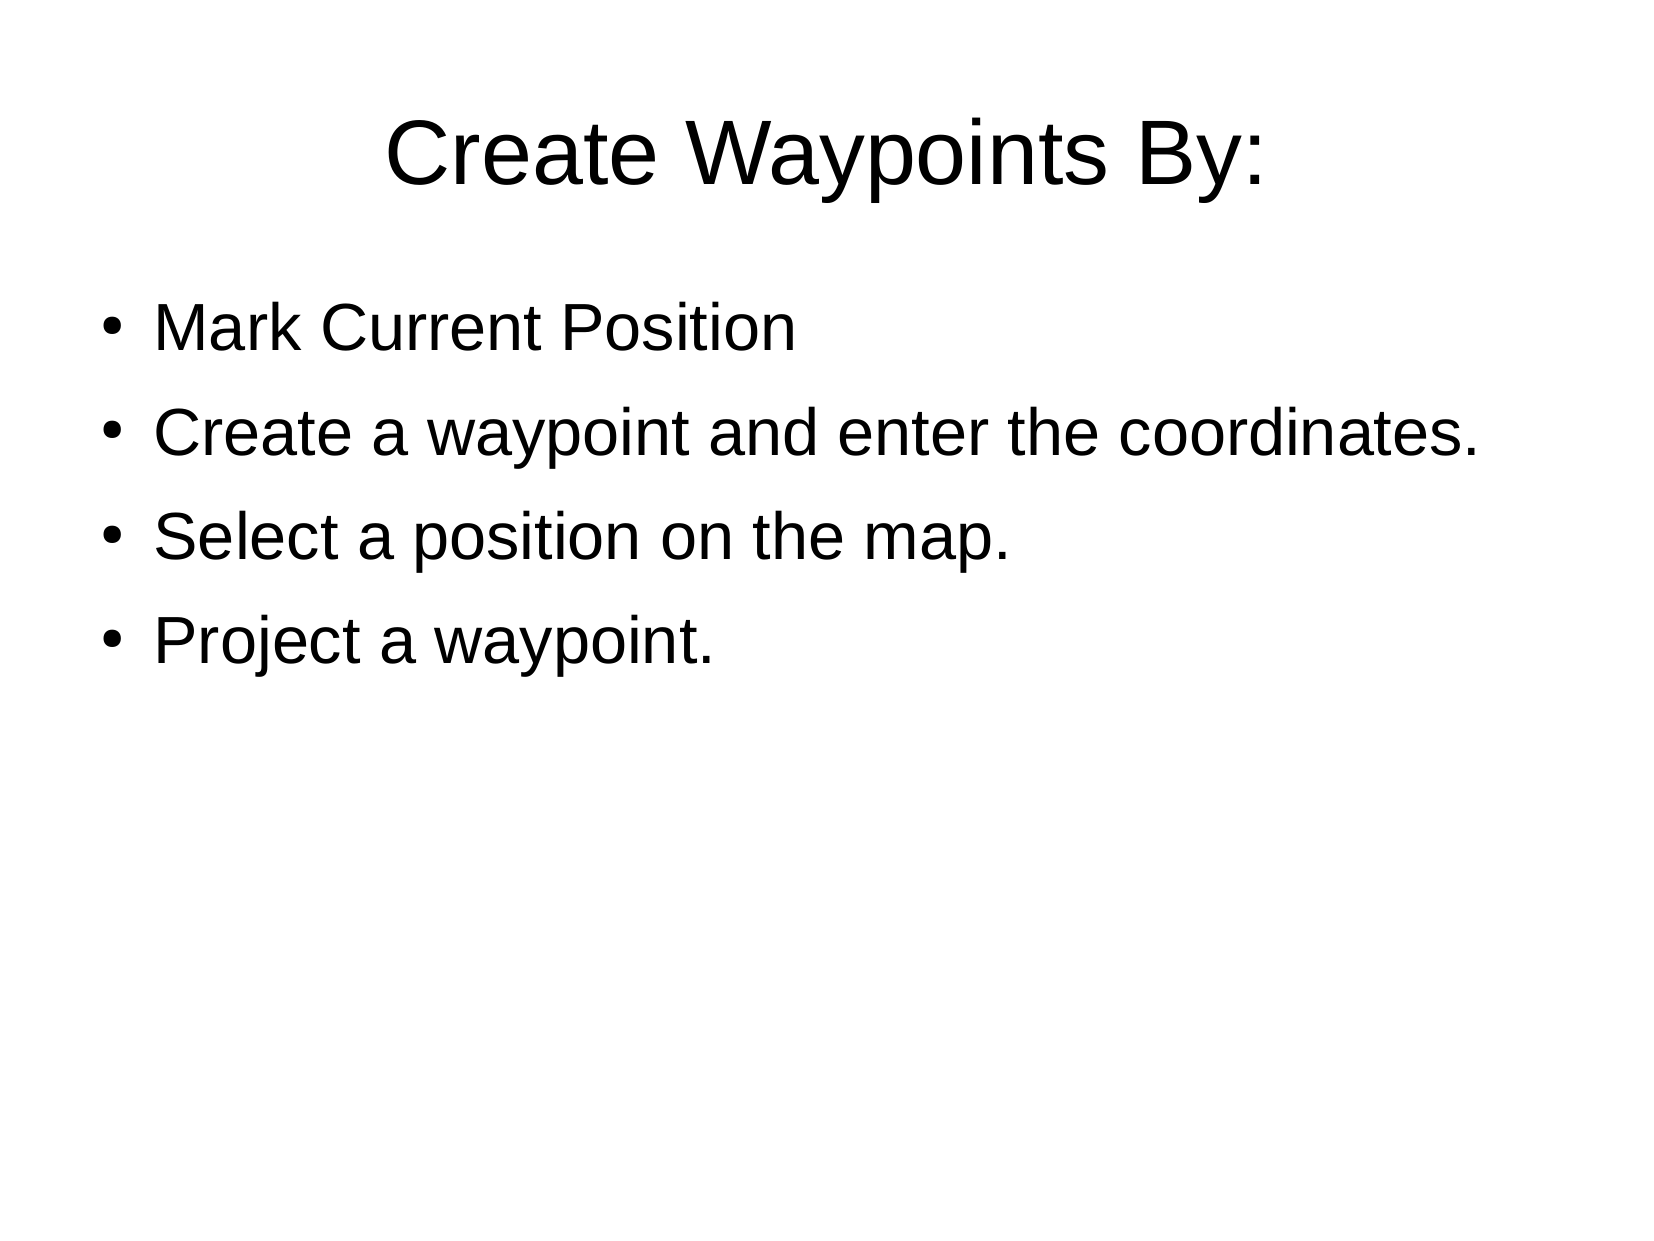

# Create Waypoints By:
Mark Current Position
Create a waypoint and enter the coordinates.
Select a position on the map.
Project a waypoint.